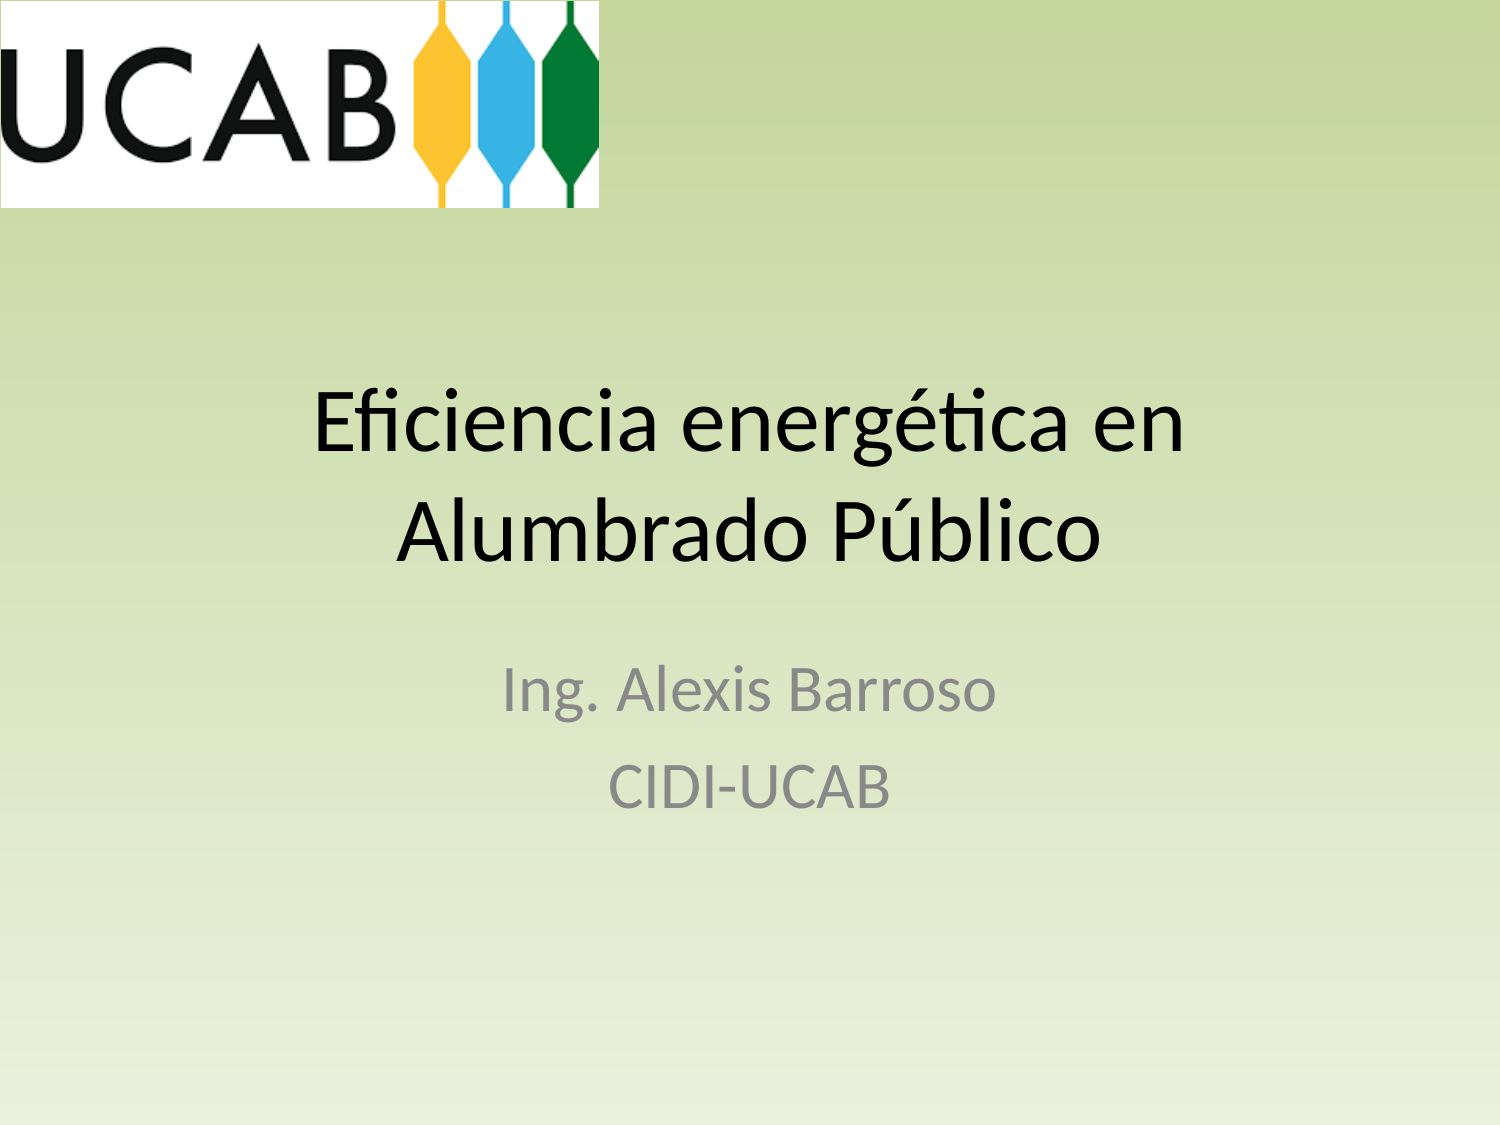

# Eficiencia energética en Alumbrado Público
Ing. Alexis Barroso
CIDI-UCAB